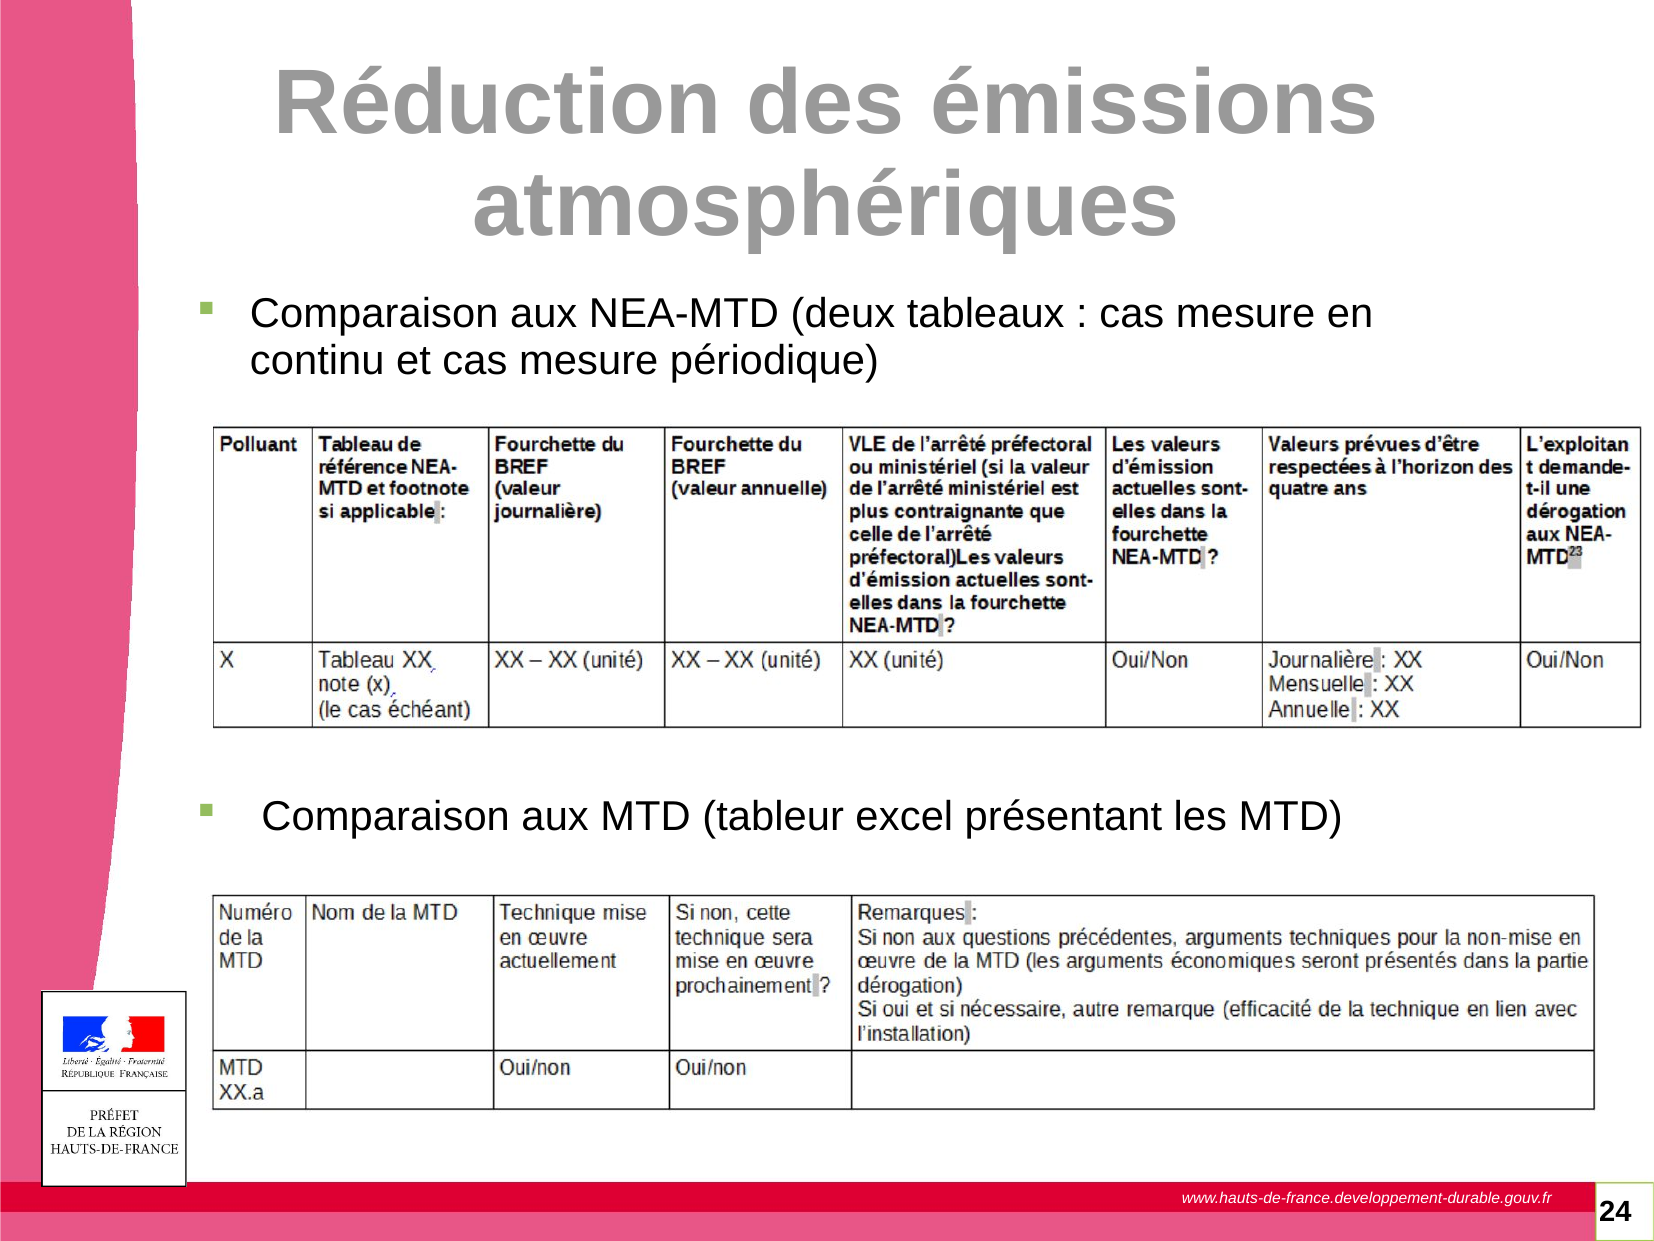

# Réduction des émissions atmosphériques
Comparaison aux NEA-MTD (deux tableaux : cas mesure en continu et cas mesure périodique)
 Comparaison aux MTD (tableur excel présentant les MTD)
24